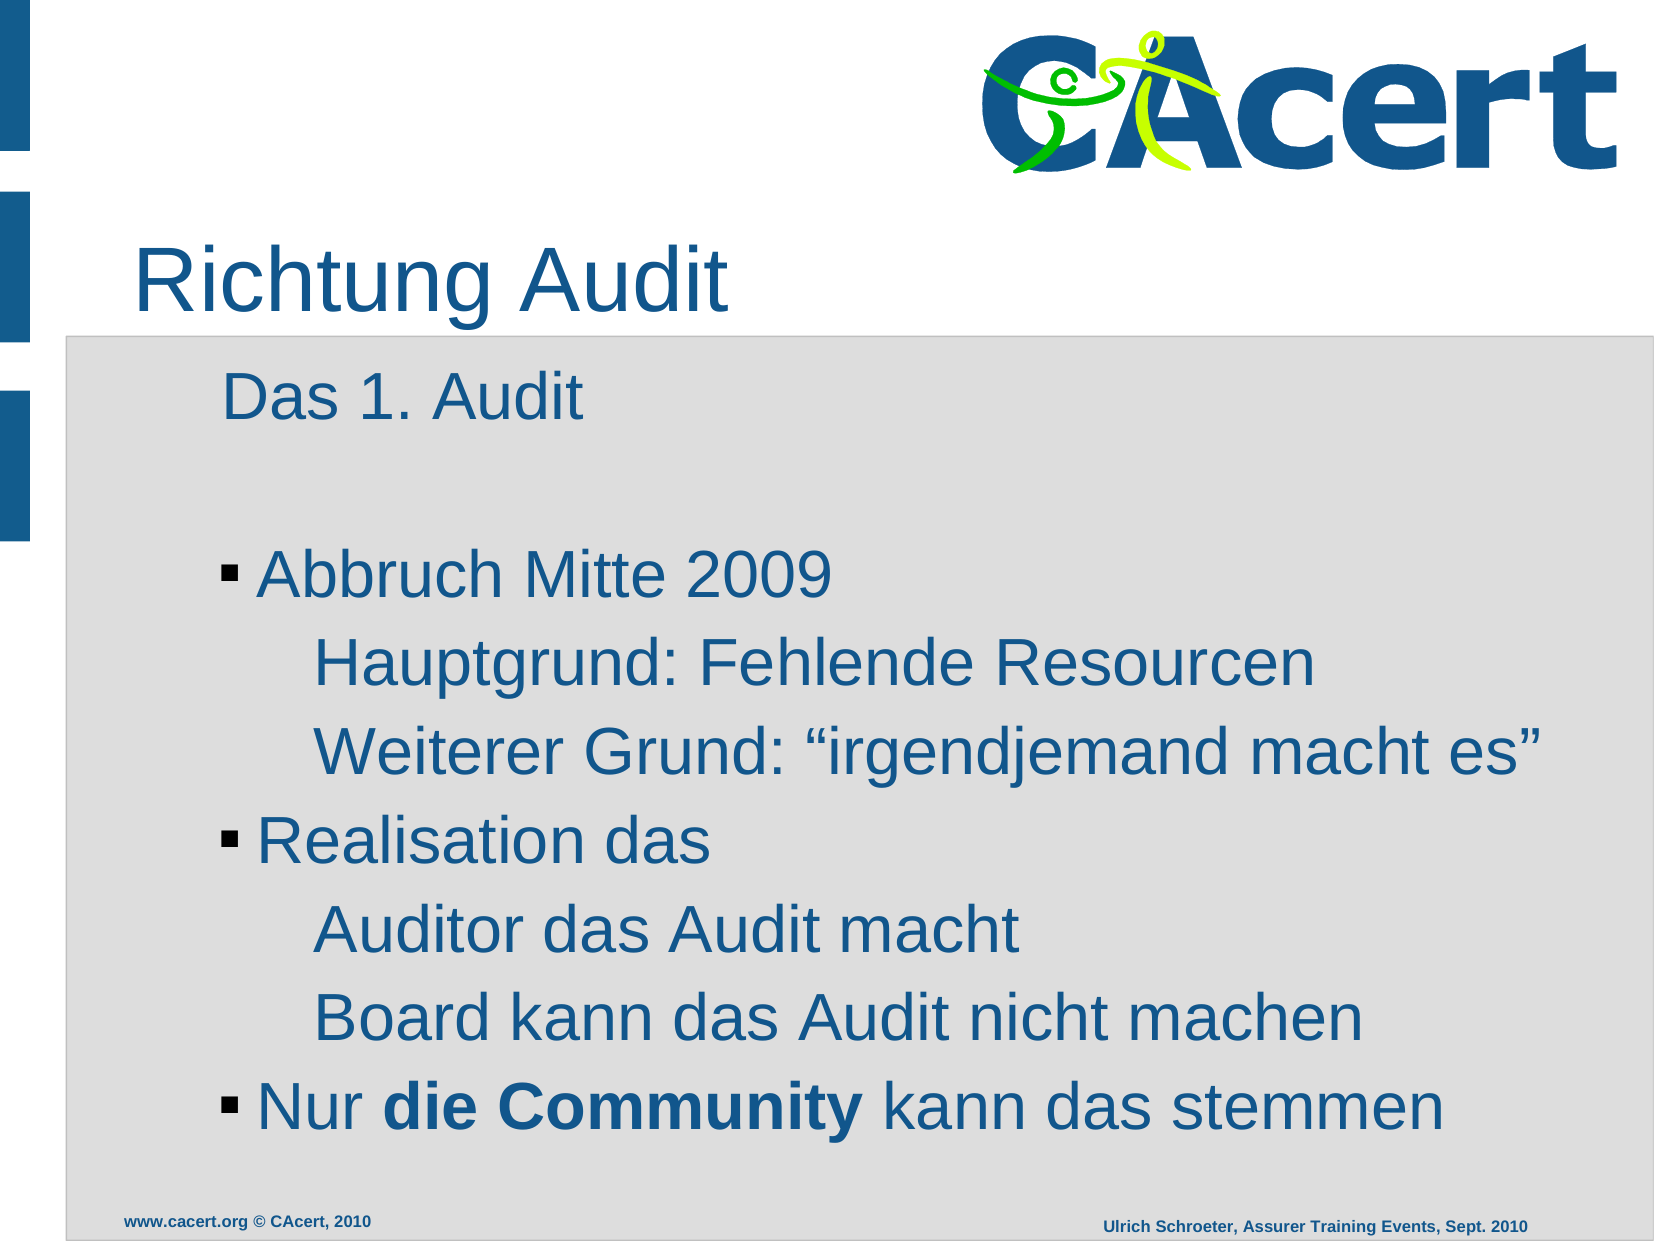

Richtung Audit
Das 1. Audit
 Abbruch Mitte 2009
 Hauptgrund: Fehlende Resourcen
 Weiterer Grund: “irgendjemand macht es”
 Realisation das
 Auditor das Audit macht
 Board kann das Audit nicht machen
 Nur die Community kann das stemmen